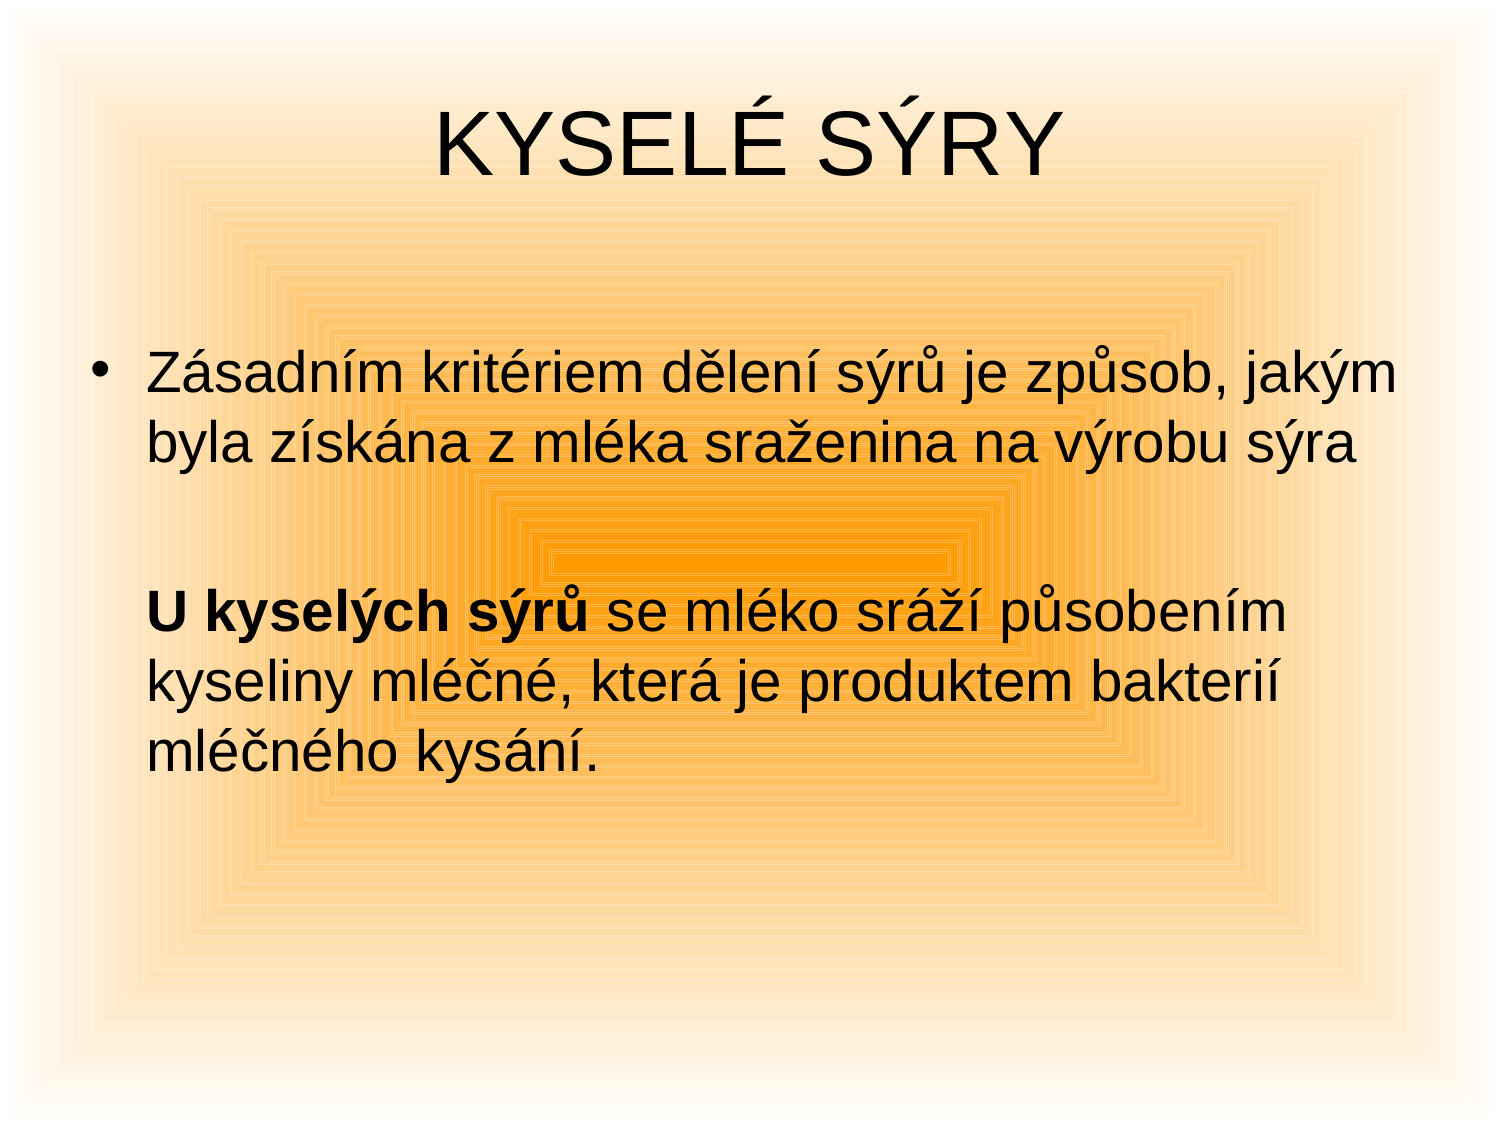

# KYSELÉ SÝRY
Zásadním kritériem dělení sýrů je způsob, jakým byla získána z mléka sraženina na výrobu sýra
	U kyselých sýrů se mléko sráží působením kyseliny mléčné, která je produktem bakterií mléčného kysání.